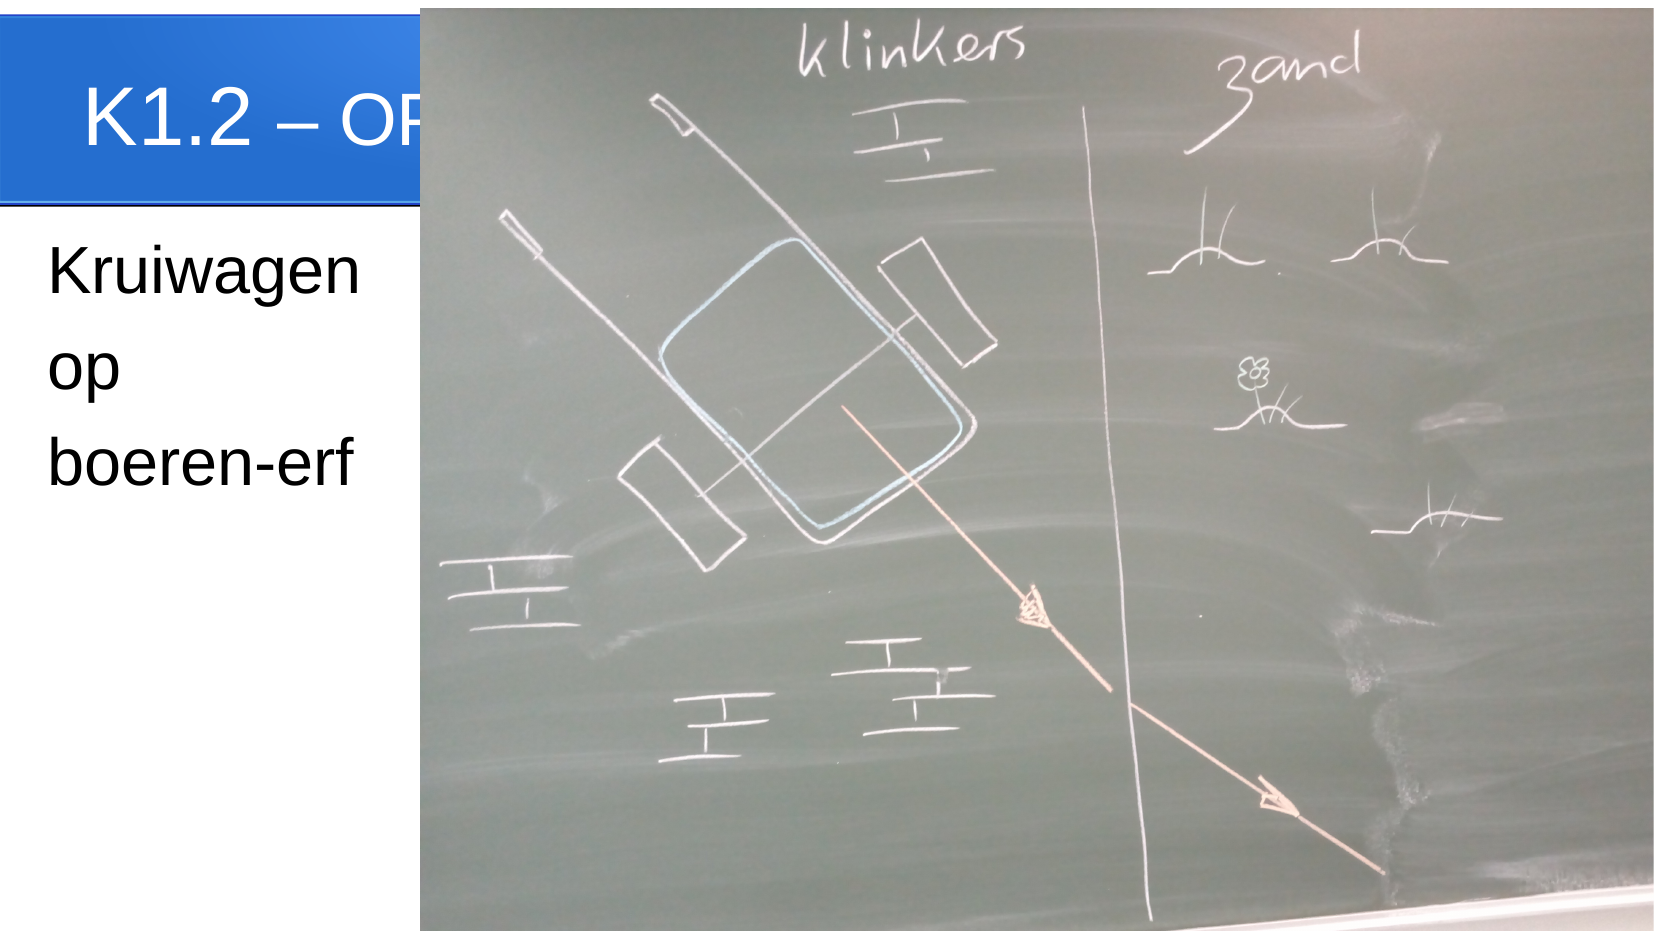

# K1.2 – OPTICA – Beeldvorming
Kruiwagen
op
boeren-erf